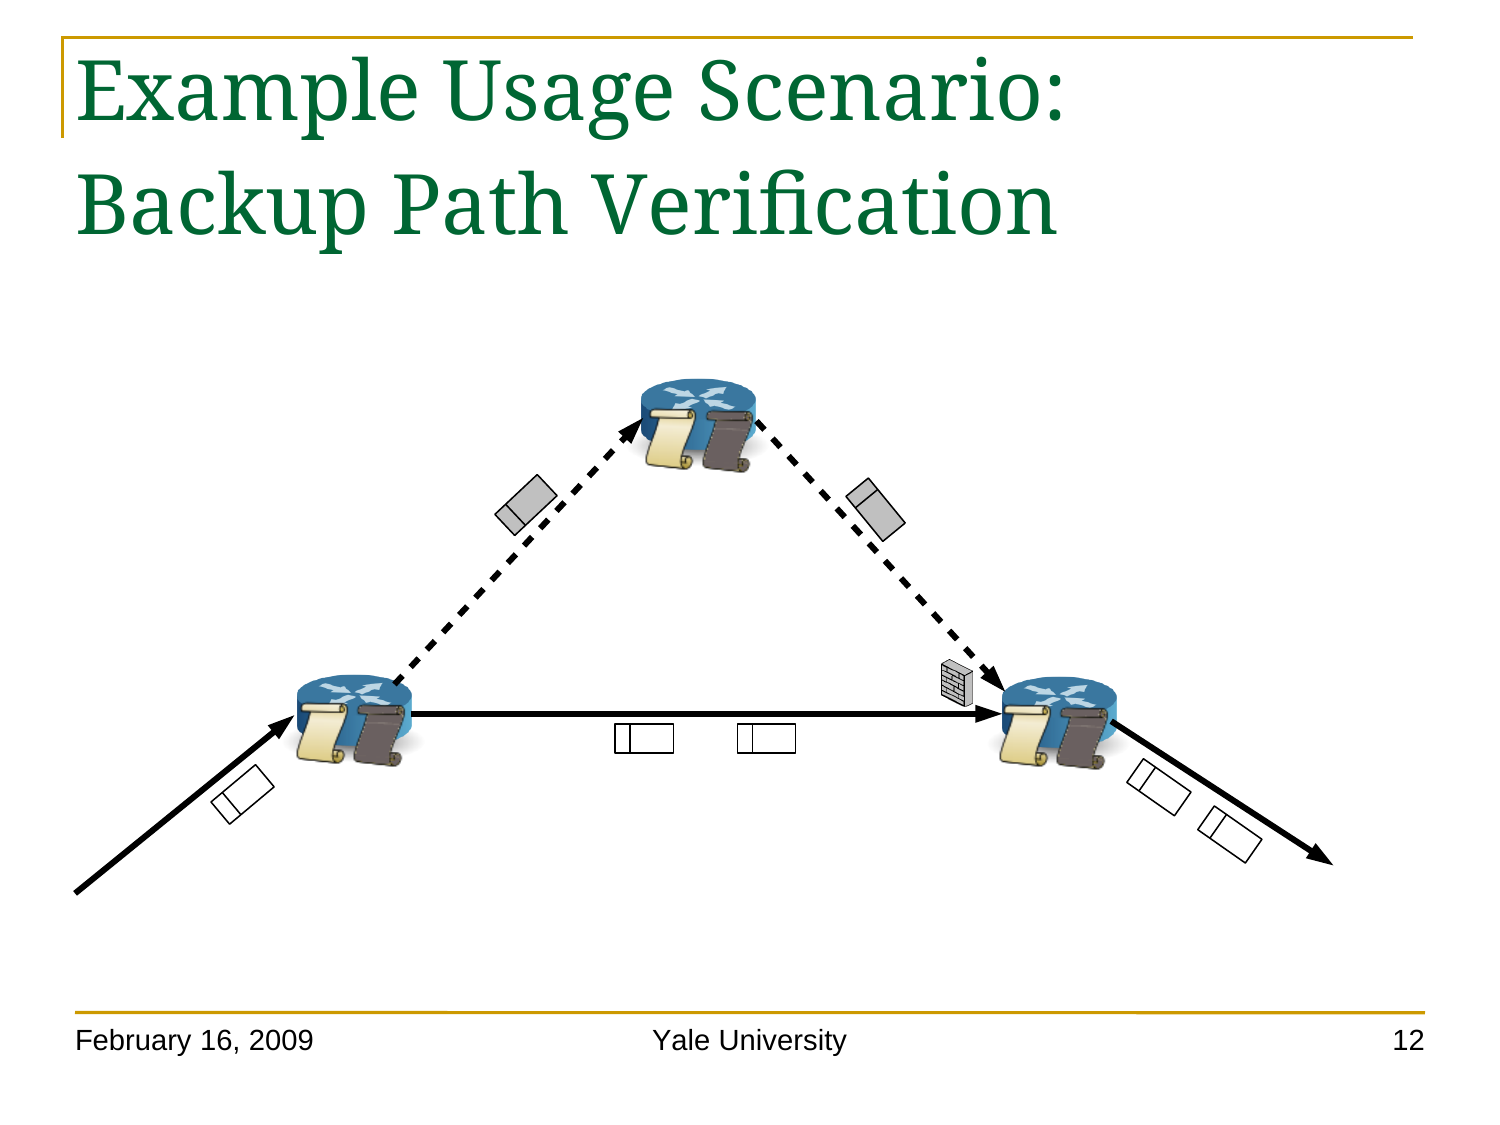

# Example Usage Scenario: Backup Path Verification
February 16, 2009
Yale University
12